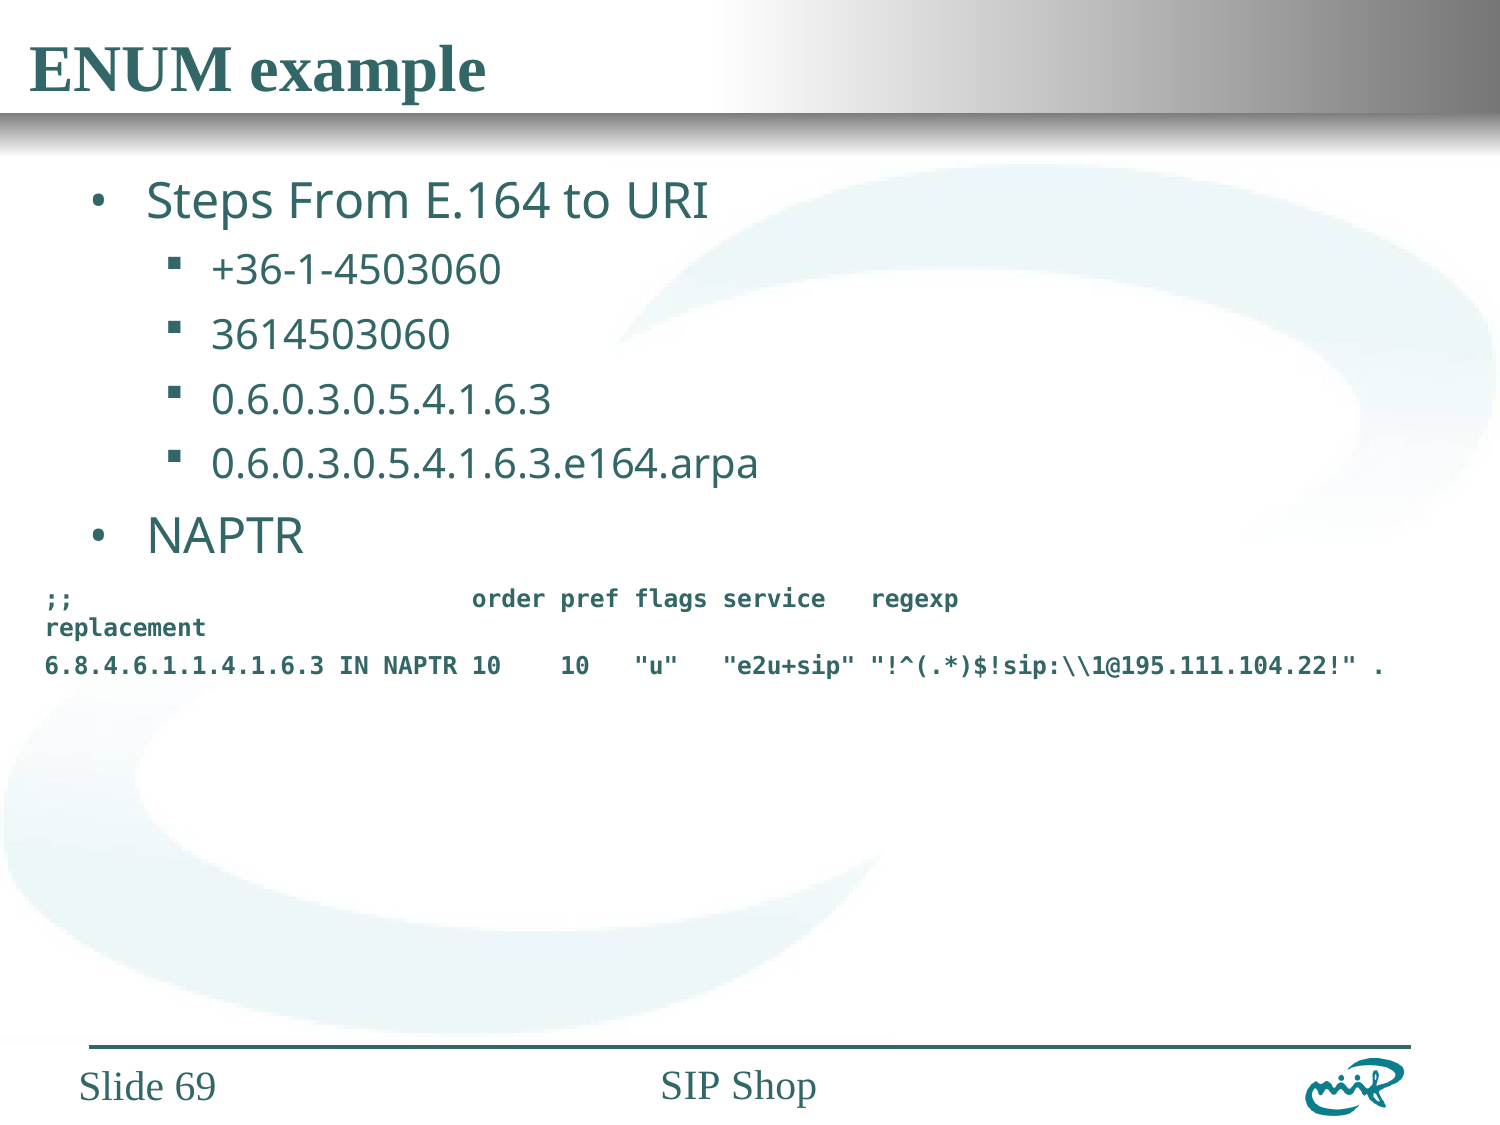

# ENUM example
Steps From E.164 to URI
+36-1-4503060
3614503060
0.6.0.3.0.5.4.1.6.3
0.6.0.3.0.5.4.1.6.3.e164.arpa
NAPTR
;; order pref flags service regexp replacement
6.8.4.6.1.1.4.1.6.3 IN NAPTR 10 10 "u" "e2u+sip" "!^(.*)$!sip:\\1@195.111.104.22!" .
69